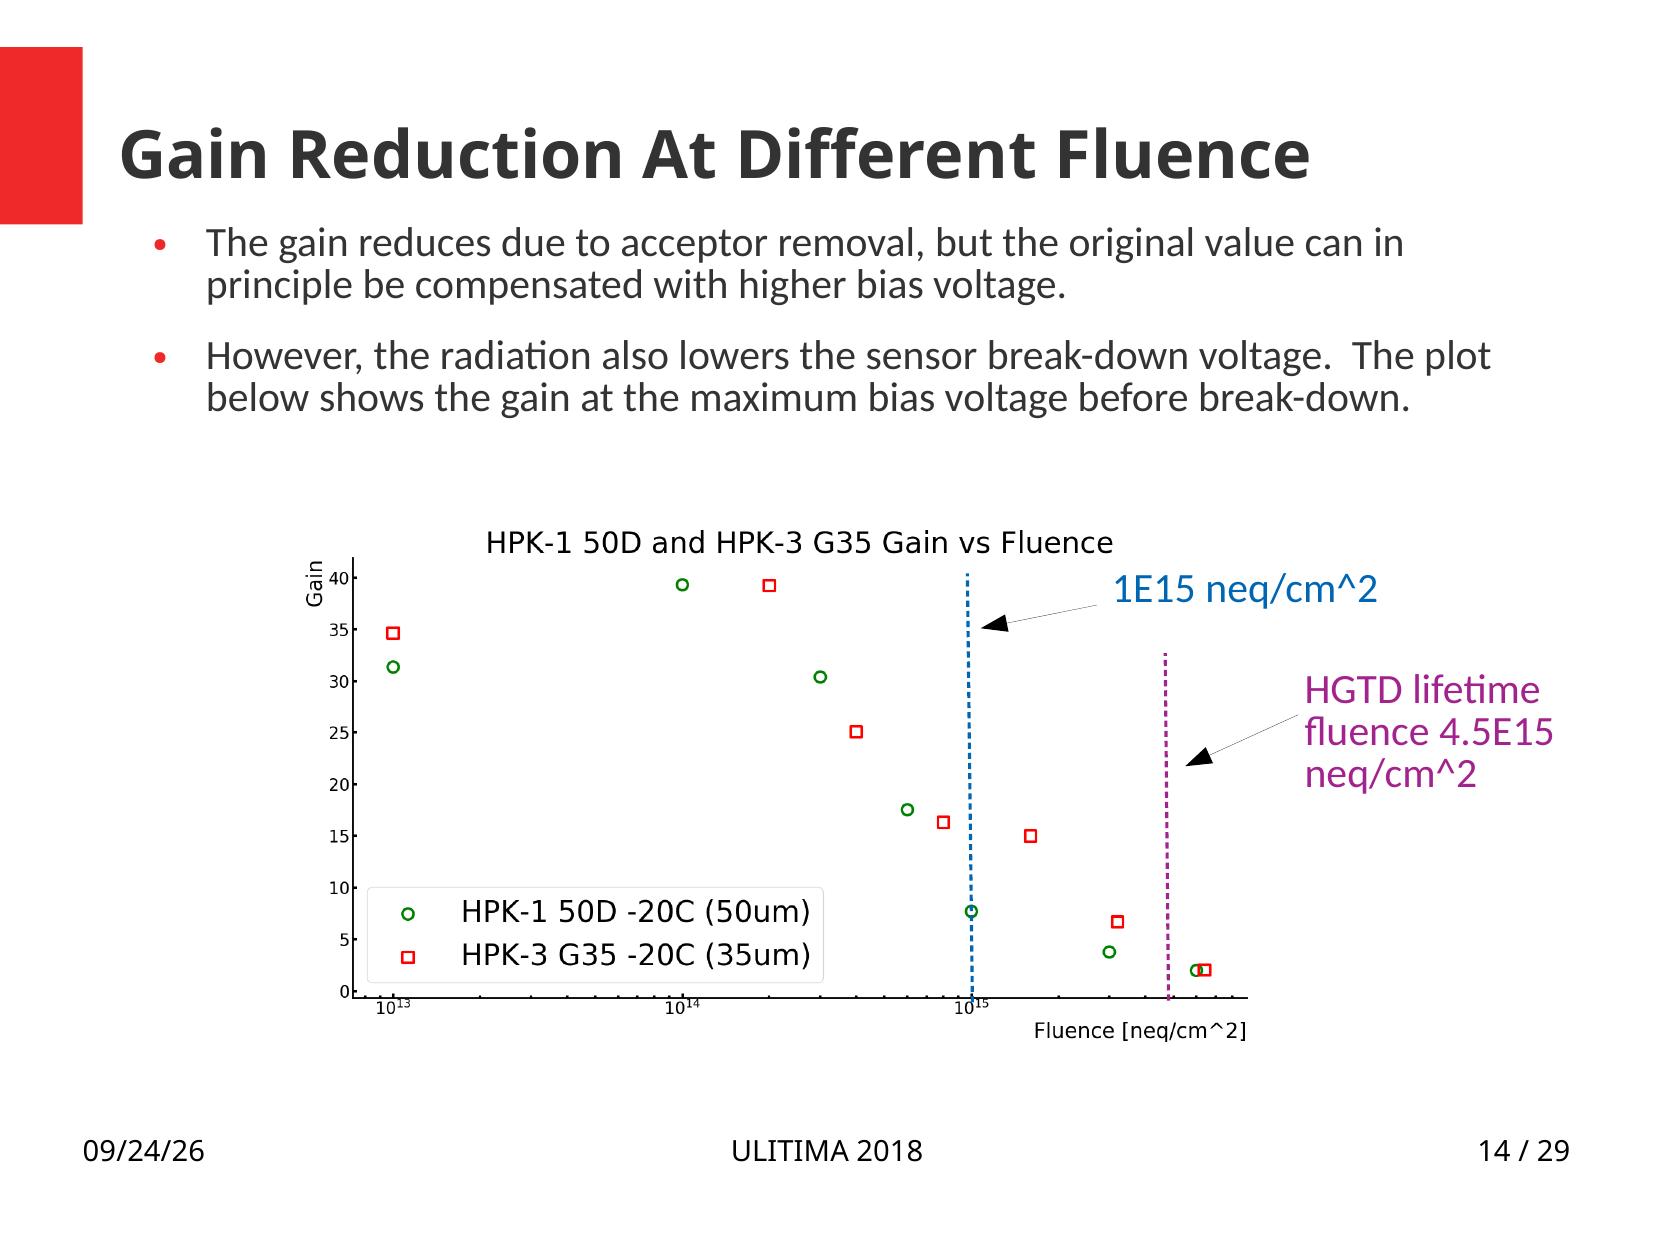

# Gain Reduction At Different Fluence
The gain reduces due to acceptor removal, but the original value can in principle be compensated with higher bias voltage.
However, the radiation also lowers the sensor break-down voltage. The plot below shows the gain at the maximum bias voltage before break-down.
1E15 neq/cm^2
HGTD lifetime fluence 4.5E15 neq/cm^2
ULITIMA 2018
14